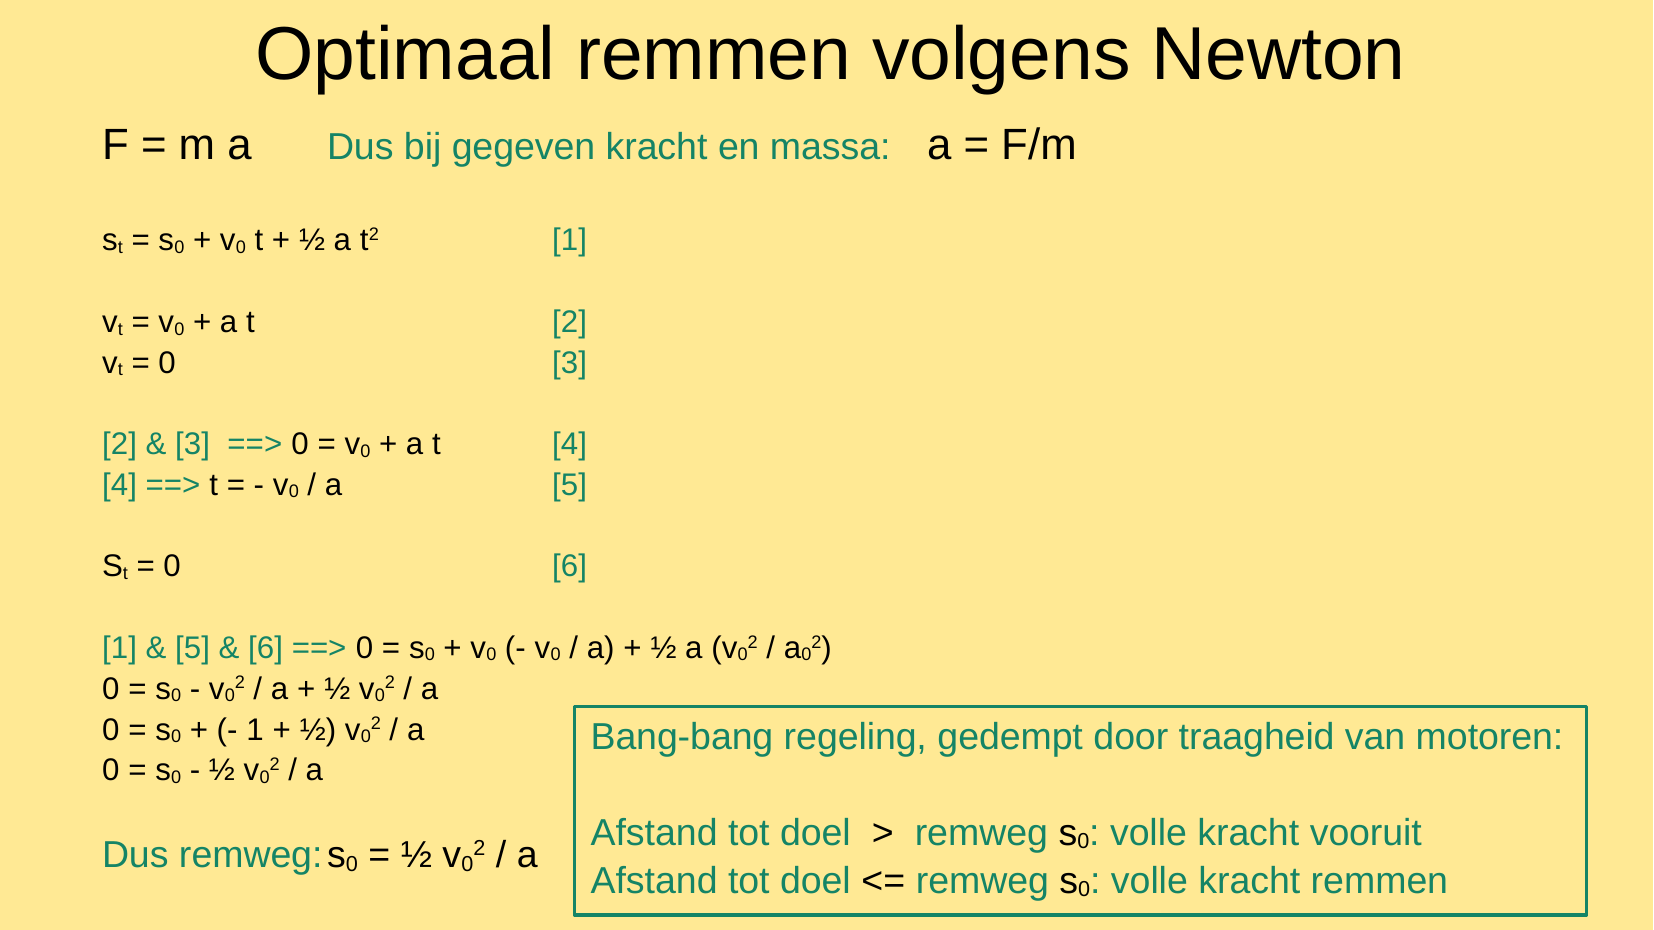

# Optimaal remmen volgens Newton
F = m a		Dus bij gegeven kracht en massa:	a = F/m
st = s0 + v0 t + ½ a t2			[1]
vt = v0 + a t				[2]
vt = 0						[3]
[2] & [3] ==> 0 = v0 + a t		[4]
[4] ==> t = - v0 / a			[5]
St = 0 					[6]
[1] & [5] & [6] ==> 0 = s0 + v0 (- v0 / a) + ½ a (v02 / a02)
0 = s0 - v02 / a + ½ v02 / a
0 = s0 + (- 1 + ½) v02 / a
0 = s0 - ½ v02 / a
Dus remweg:	s0 = ½ v02 / a
Bang-bang regeling, gedempt door traagheid van motoren:
Afstand tot doel > remweg s0: volle kracht vooruit
Afstand tot doel <= remweg s0: volle kracht remmen